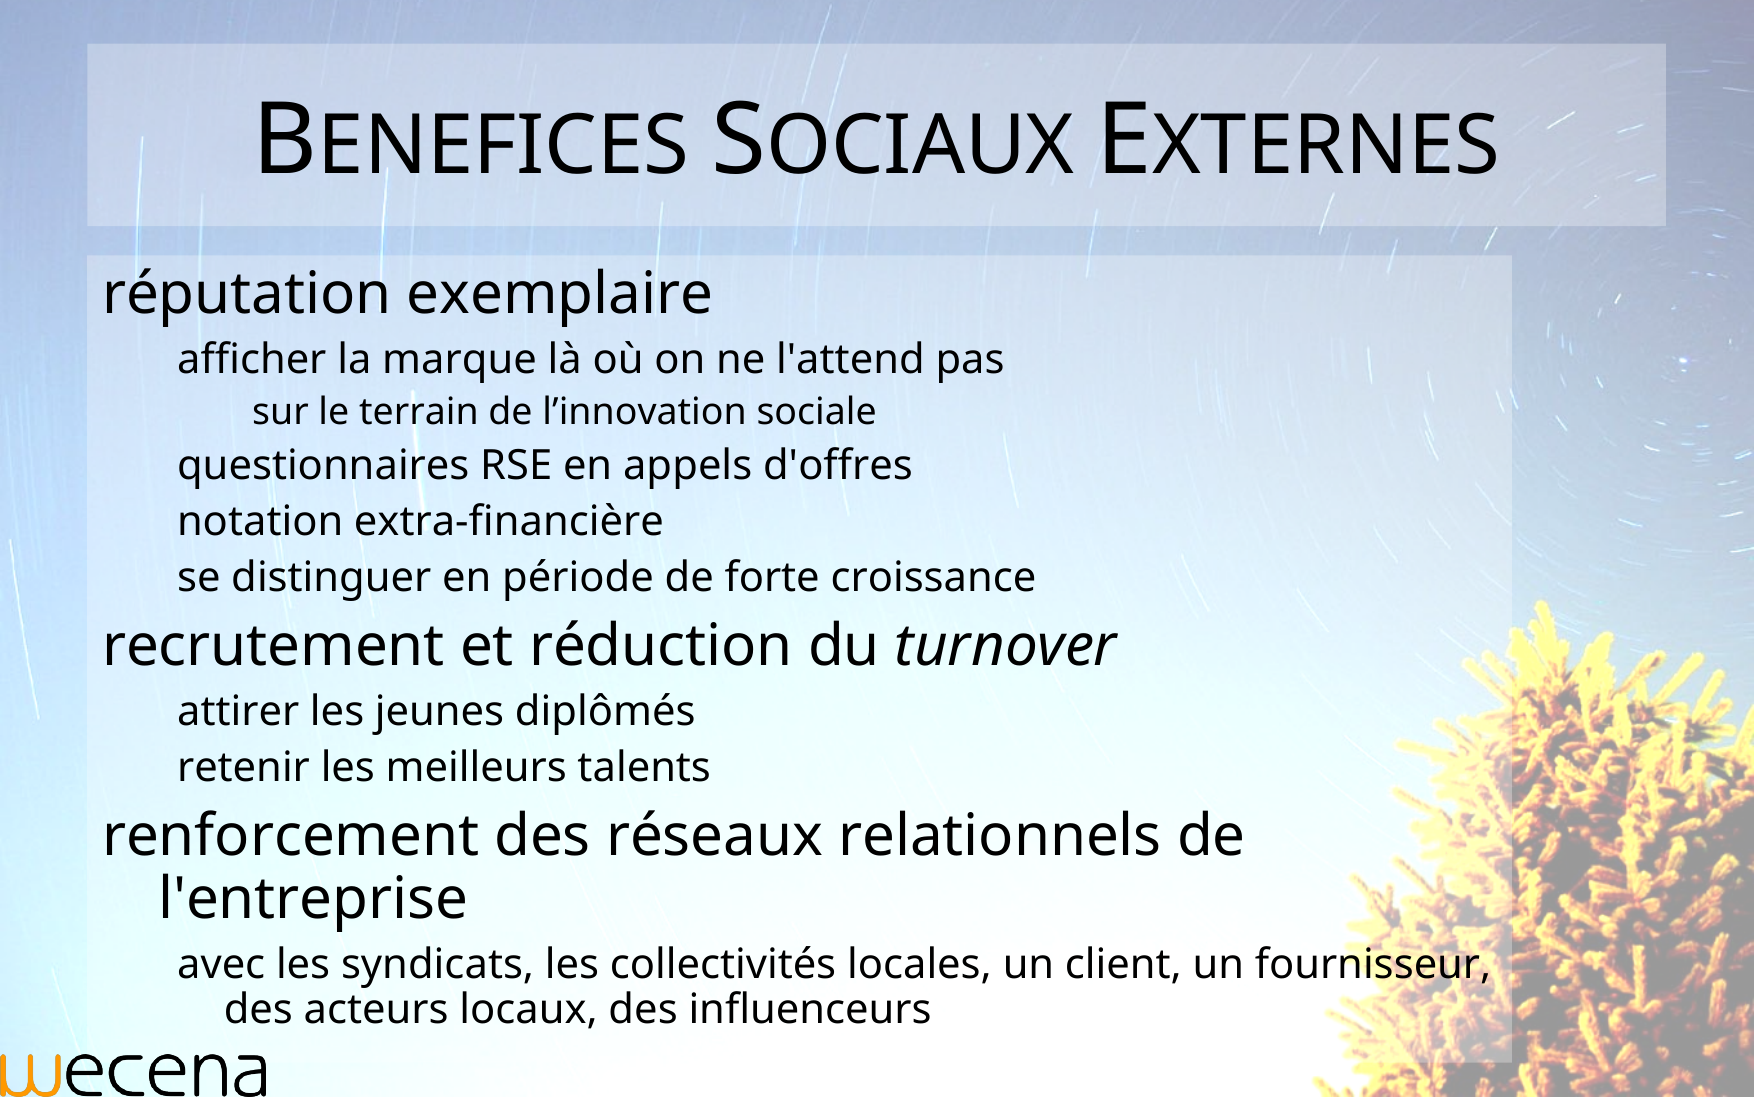

# BENEFICES SOCIAUX EXTERNES
réputation exemplaire
afficher la marque là où on ne l'attend pas
sur le terrain de l’innovation sociale
questionnaires RSE en appels d'offres
notation extra-financière
se distinguer en période de forte croissance
recrutement et réduction du turnover
attirer les jeunes diplômés
retenir les meilleurs talents
renforcement des réseaux relationnels de l'entreprise
avec les syndicats, les collectivités locales, un client, un fournisseur, des acteurs locaux, des influenceurs